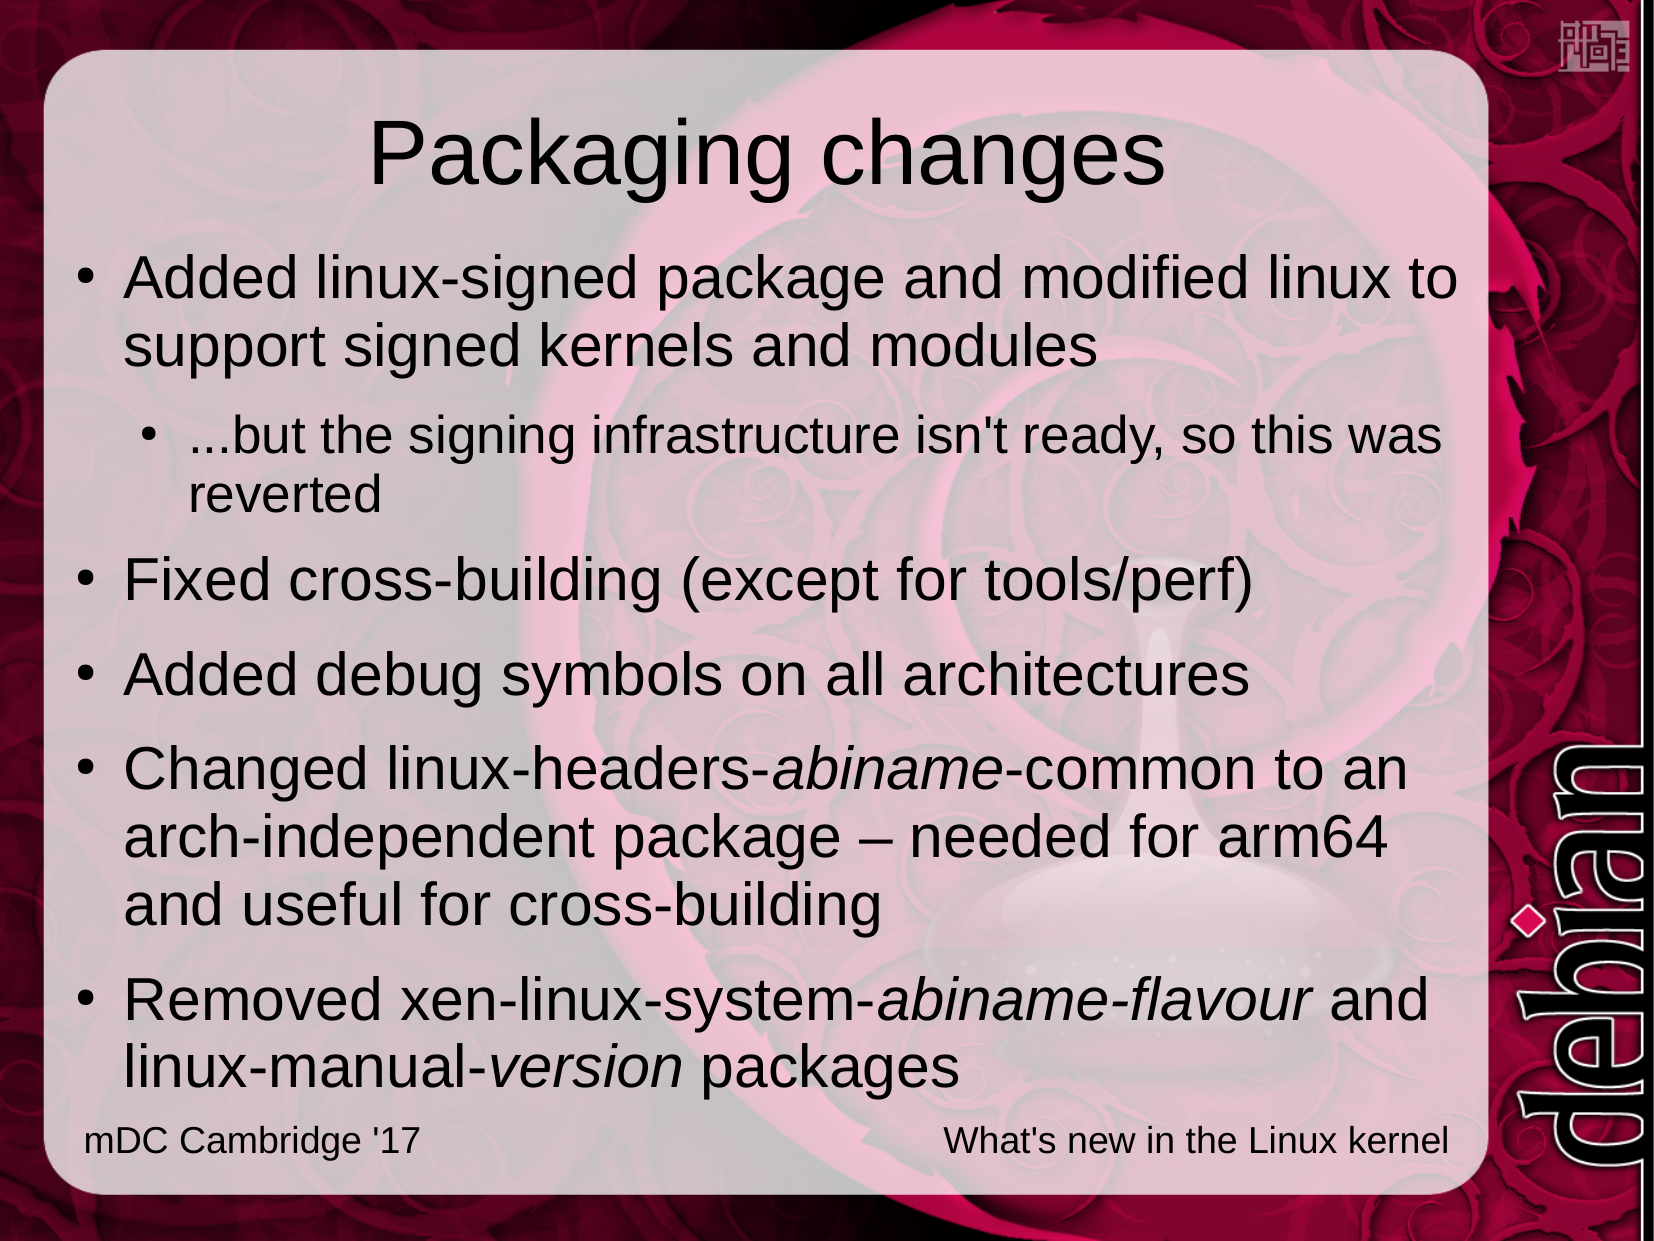

# Packaging changes
Added linux-signed package and modified linux to support signed kernels and modules
...but the signing infrastructure isn't ready, so this was reverted
Fixed cross-building (except for tools/perf)
Added debug symbols on all architectures
Changed linux-headers-abiname-common to an arch-independent package – needed for arm64 and useful for cross-building
Removed xen-linux-system-abiname-flavour and linux-manual-version packages